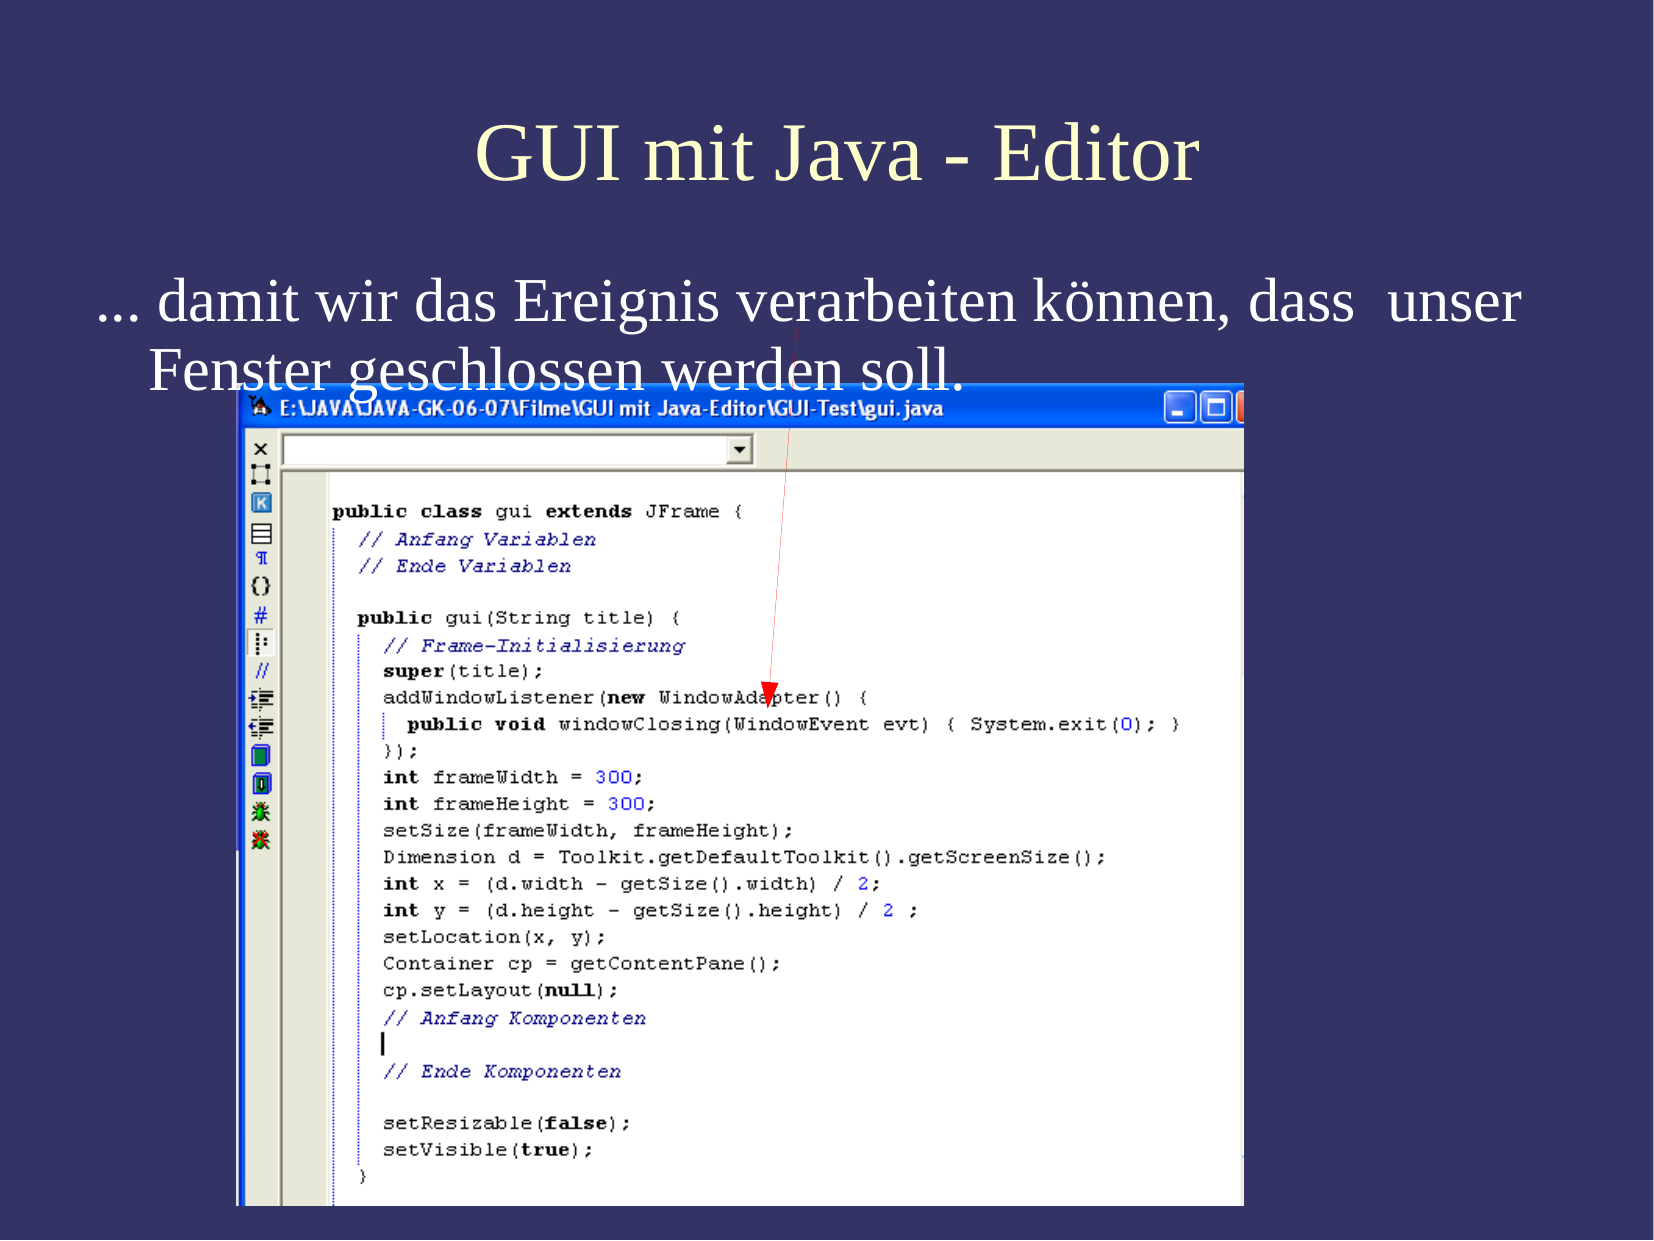

# GUI mit Java - Editor
... damit wir das Ereignis verarbeiten können, dass unser Fenster geschlossen werden soll.